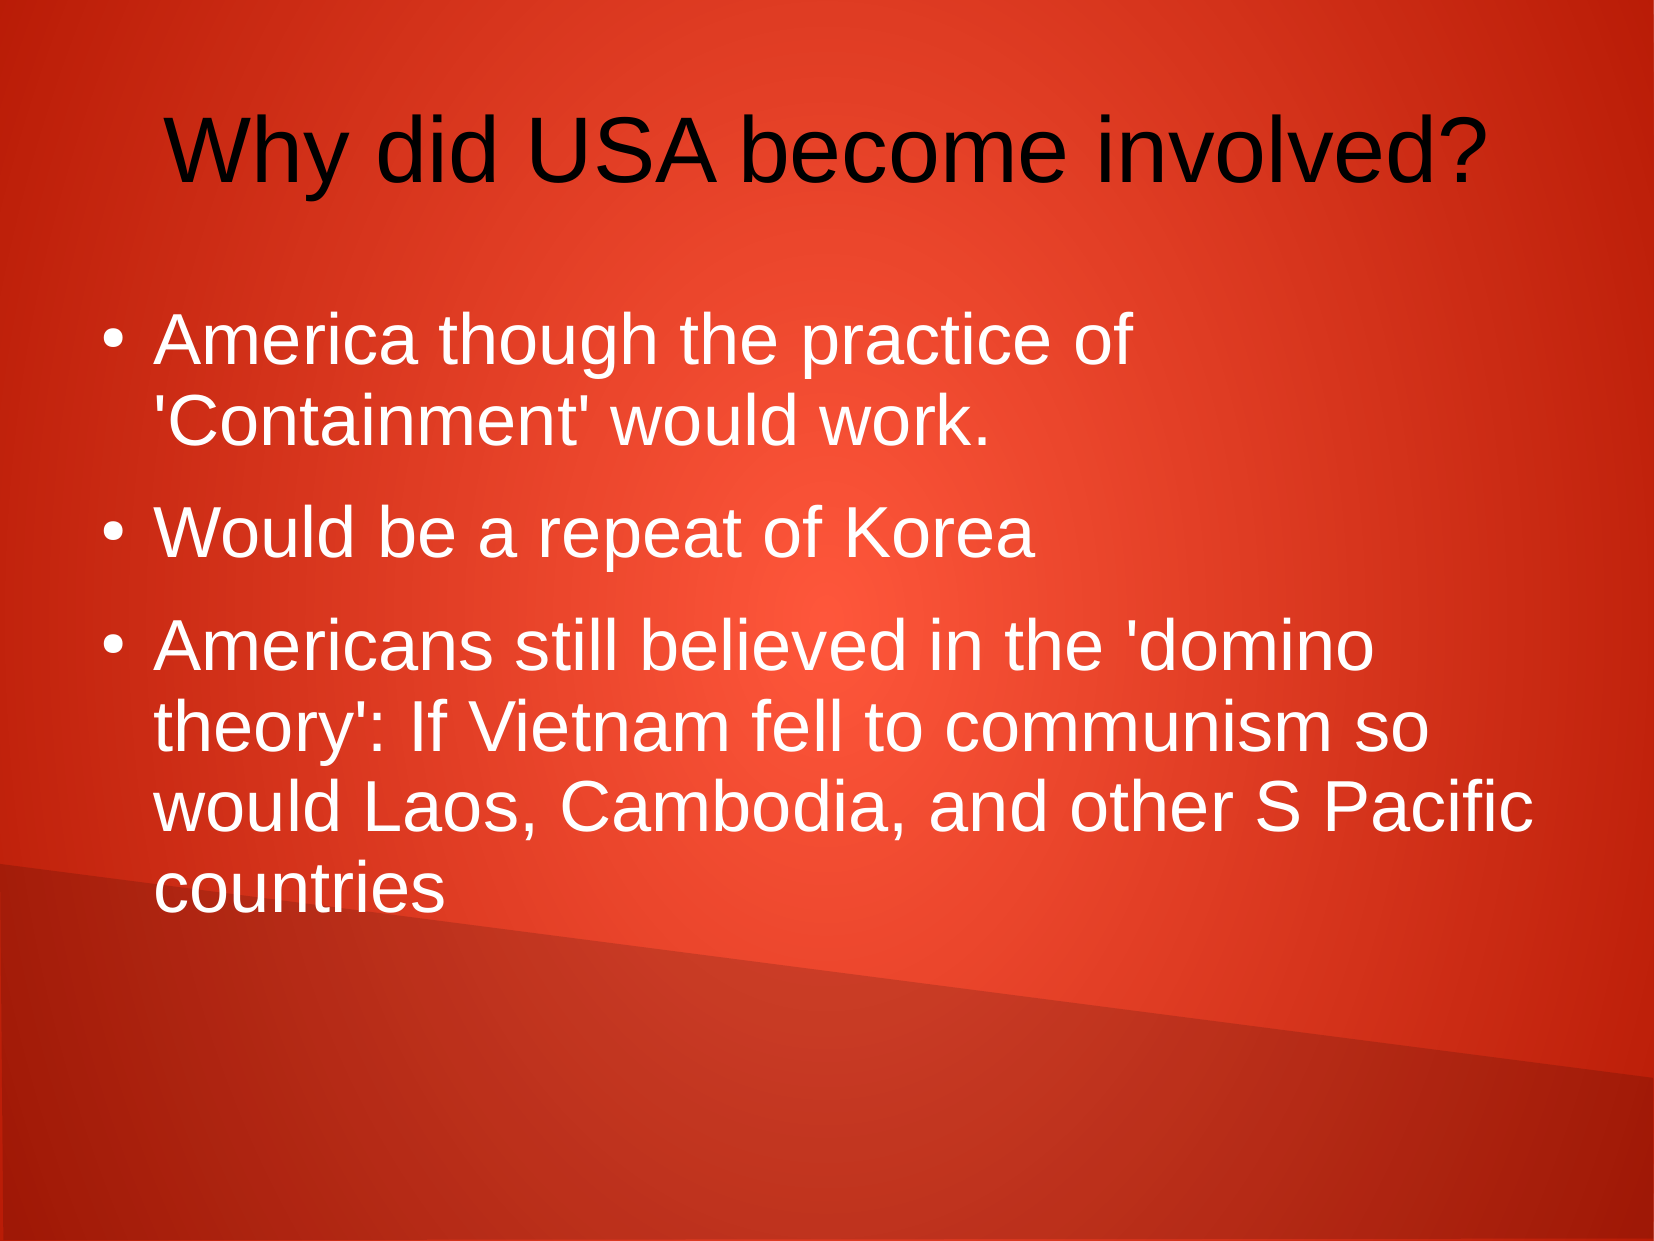

# Why did USA become involved?
America though the practice of 'Containment' would work.
Would be a repeat of Korea
Americans still believed in the 'domino theory': If Vietnam fell to communism so would Laos, Cambodia, and other S Pacific countries